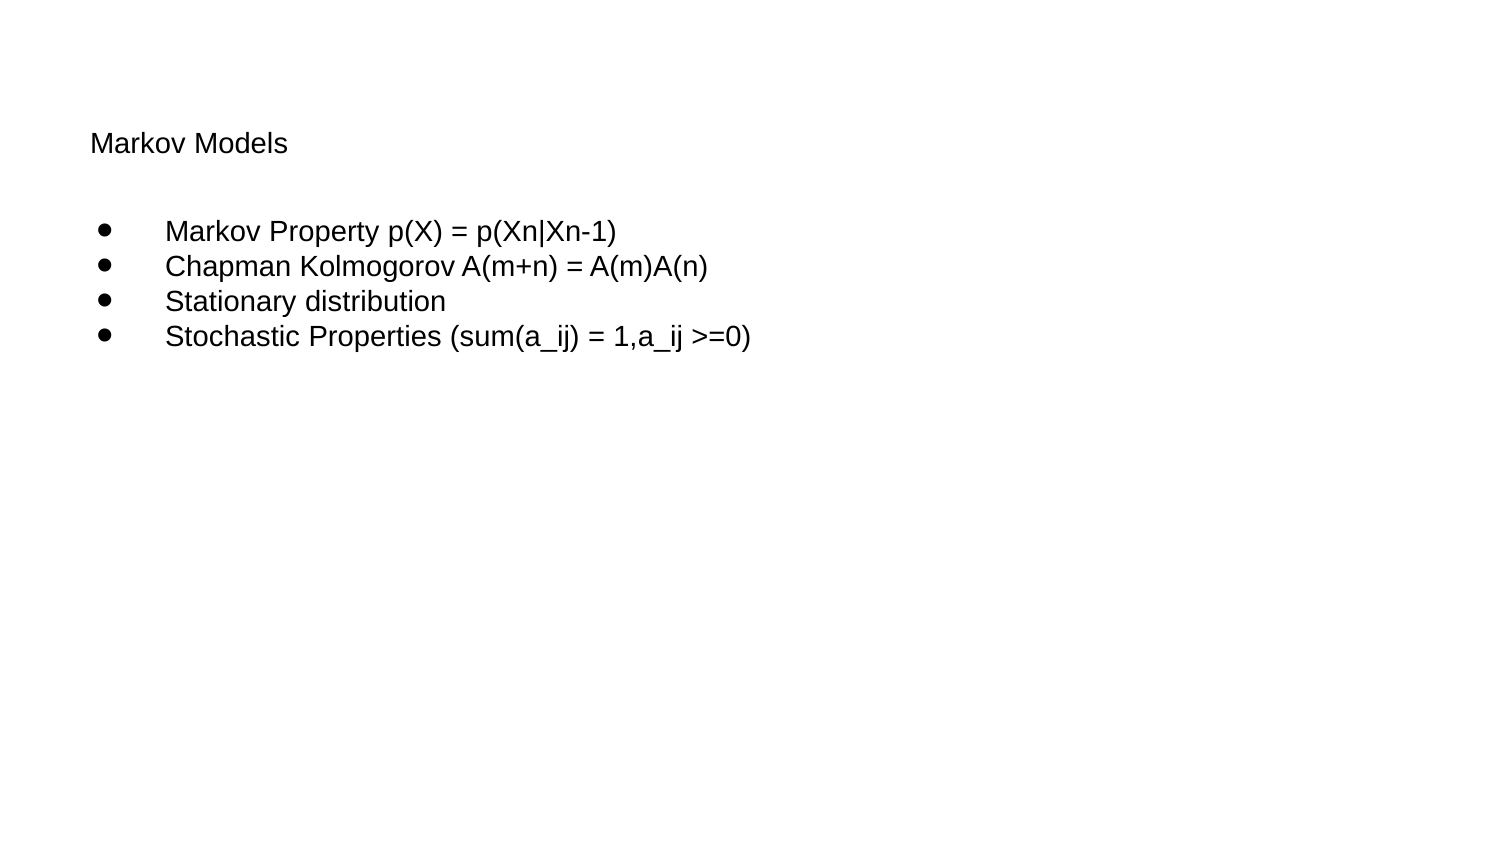

# Markov Models
Markov Property p(X) = p(Xn|Xn-1)
Chapman Kolmogorov A(m+n) = A(m)A(n)
Stationary distribution
Stochastic Properties (sum(a_ij) = 1,a_ij >=0)